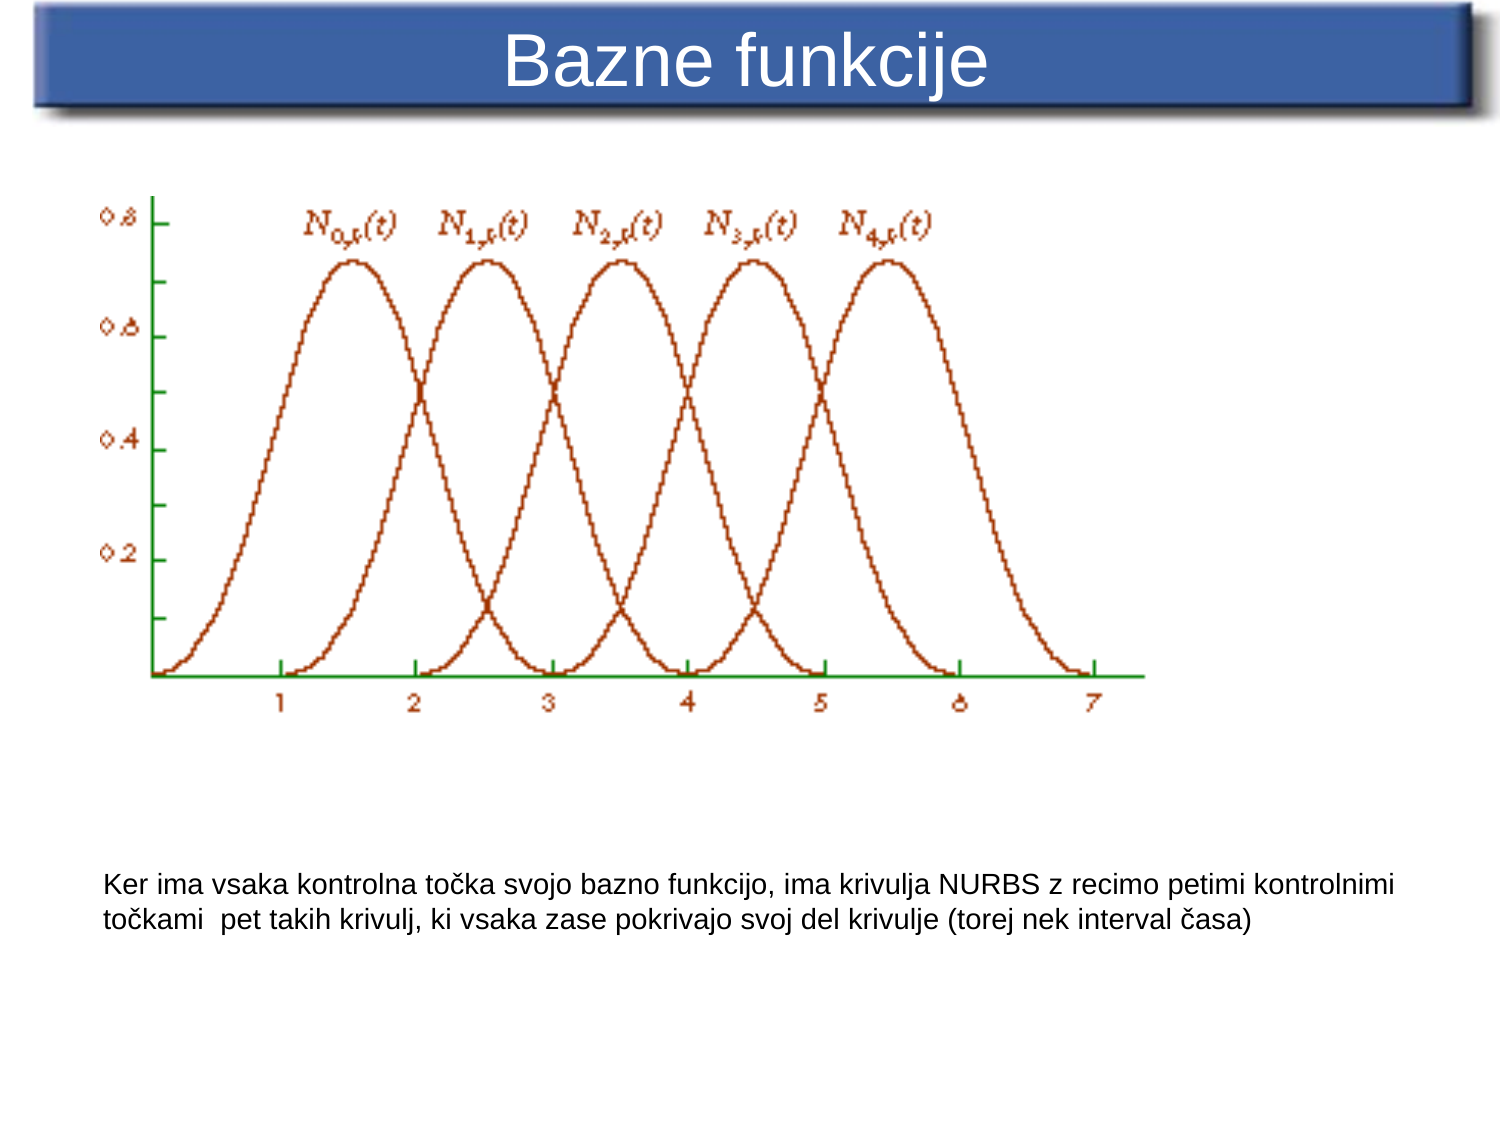

# Bazne funkcije
Ker ima vsaka kontrolna točka svojo bazno funkcijo, ima krivulja NURBS z recimo petimi kontrolnimi točkami  pet takih krivulj, ki vsaka zase pokrivajo svoj del krivulje (torej nek interval časa)